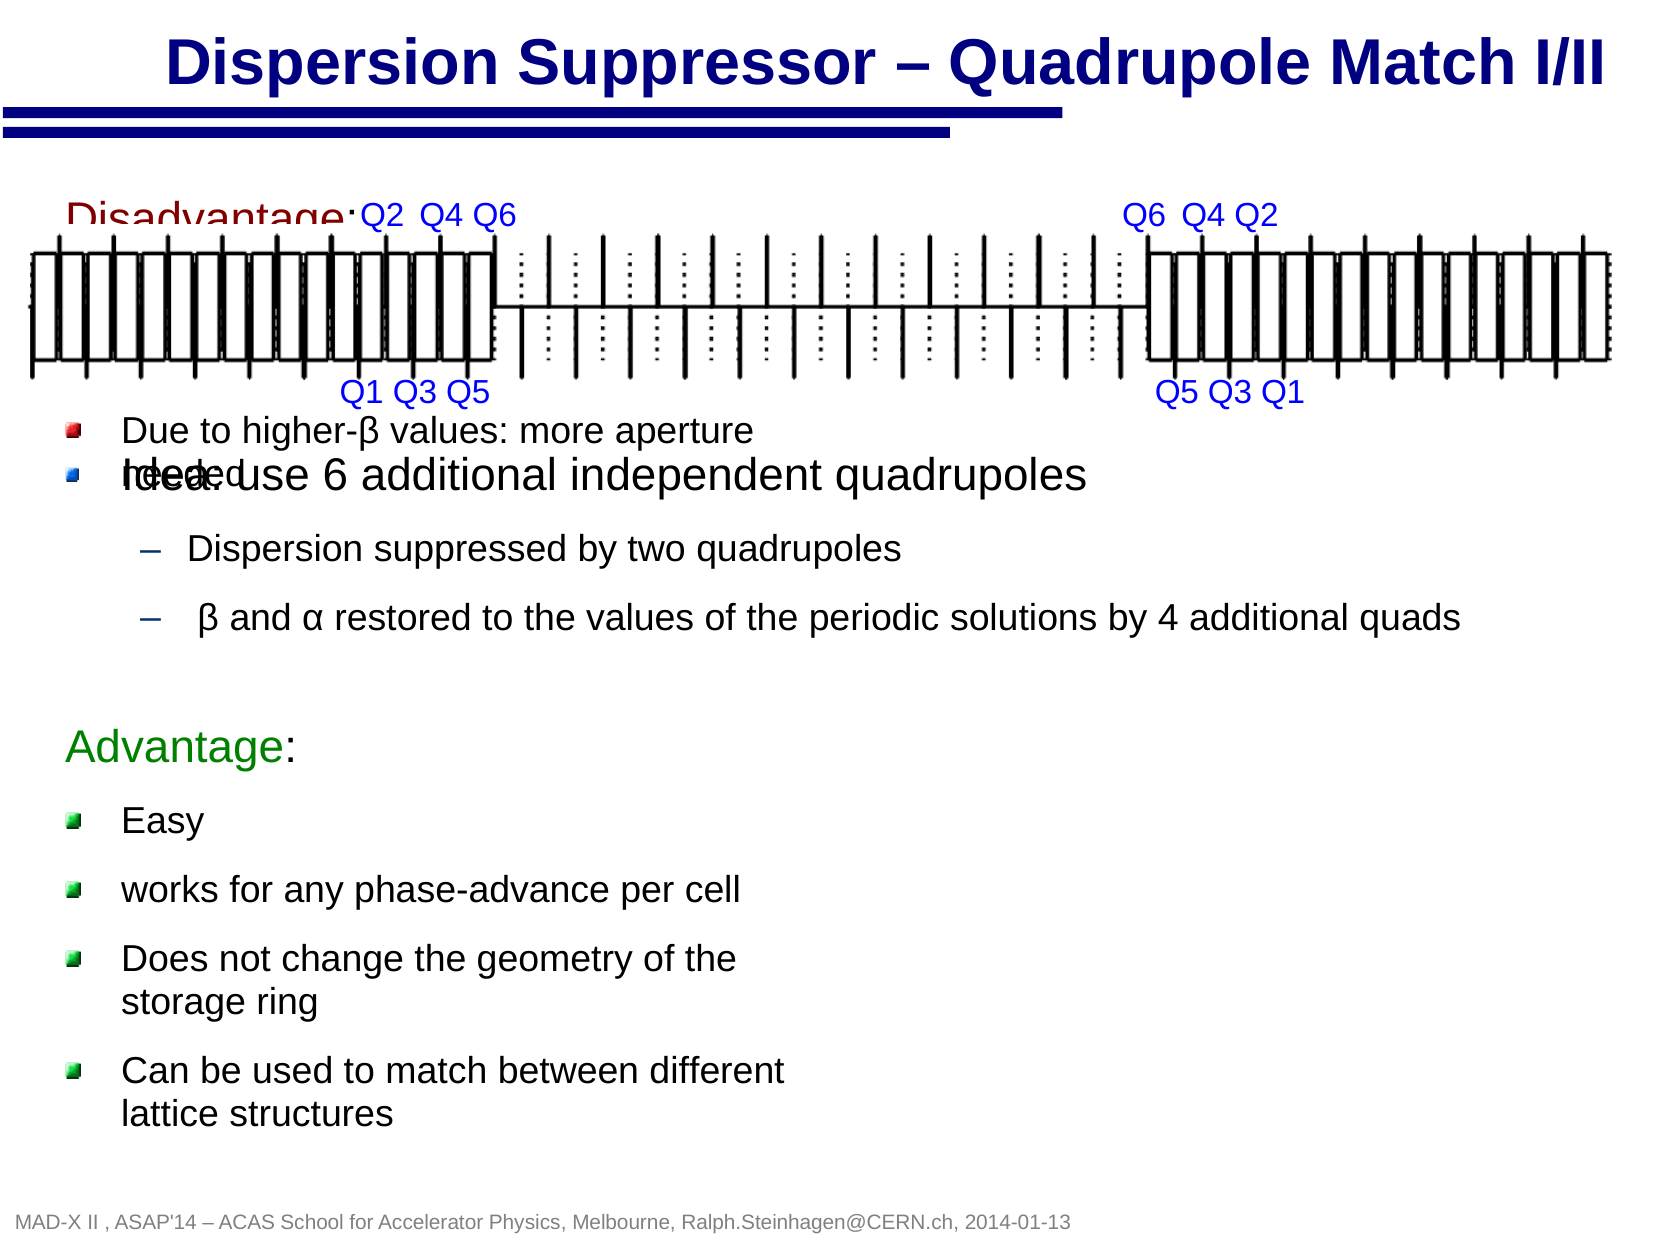

# Dispersion Suppressor – Quadrupole Match I/II
Q2
Q4
Q6
Q6
Q4
Q2
Q1
Q3
Q5
Q5
Q3
Q1
Disadvantage:
additional power supplies needed (costs!)
Requires stronger quadrupoles
Due to higher-β values: more aperture needed
Idea: use 6 additional independent quadrupoles
Dispersion suppressed by two quadrupoles
 β and α restored to the values of the periodic solutions by 4 additional quads
Advantage:
Easy
works for any phase-advance per cell
Does not change the geometry of the storage ring
Can be used to match between different lattice structures